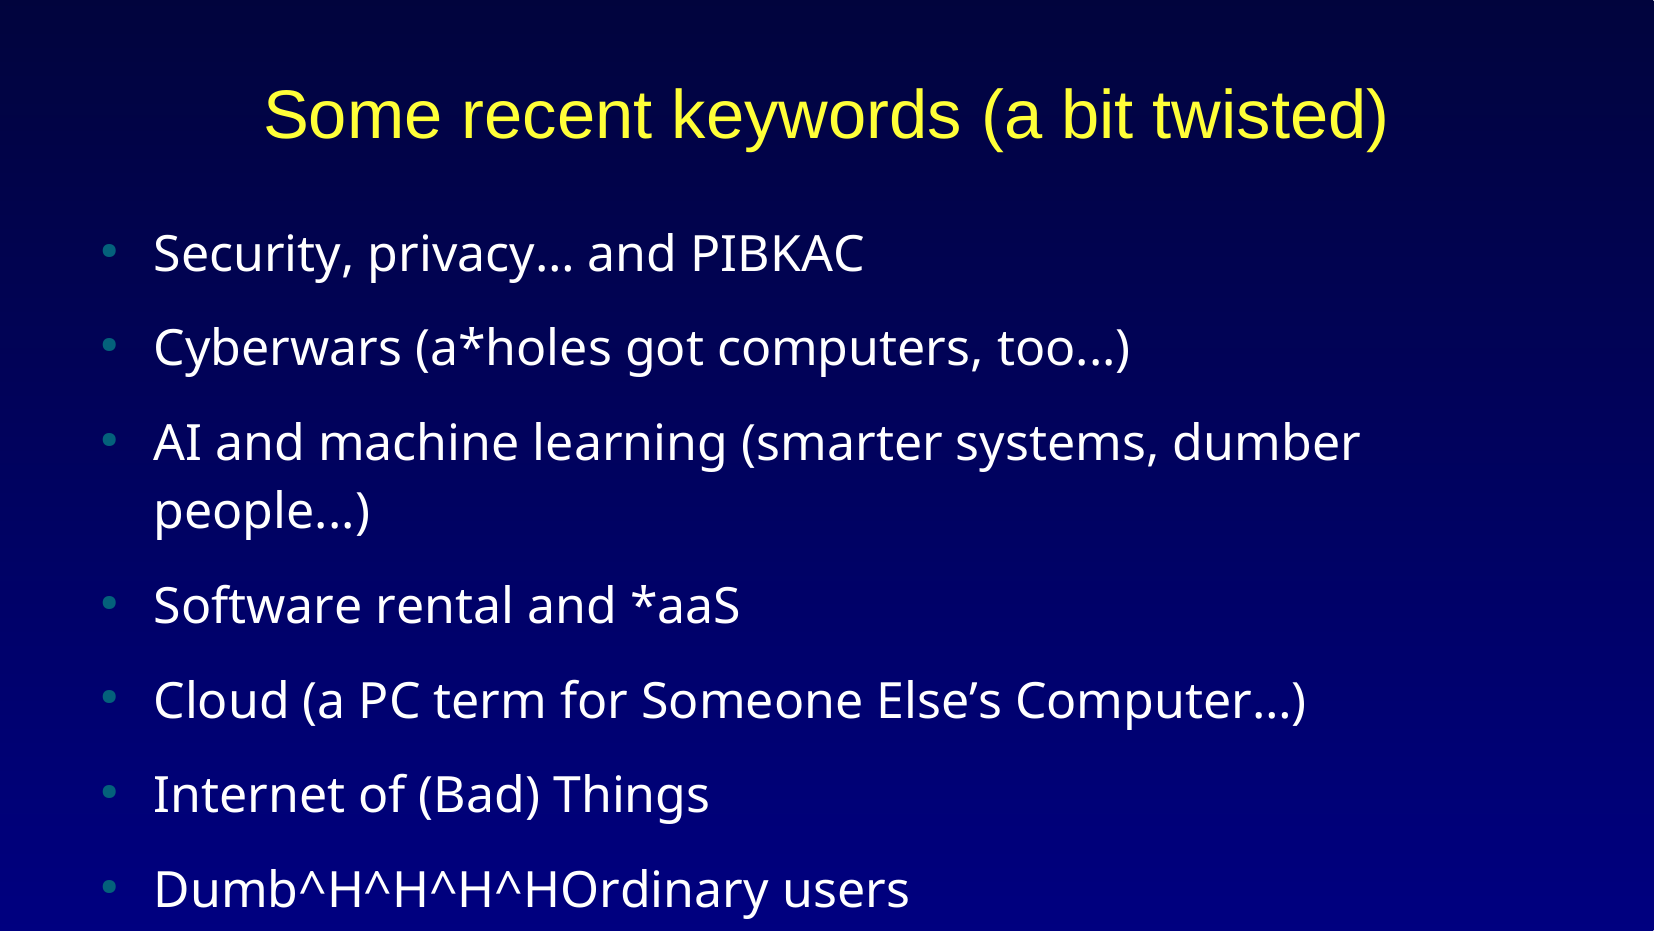

# Some recent keywords (a bit twisted)
Security, privacy… and PIBKAC
Cyberwars (a*holes got computers, too...)
AI and machine learning (smarter systems, dumber people...)
Software rental and *aaS
Cloud (a PC term for Someone Else’s Computer…)
Internet of (Bad) Things
Dumb^H^H^H^HOrdinary users
...